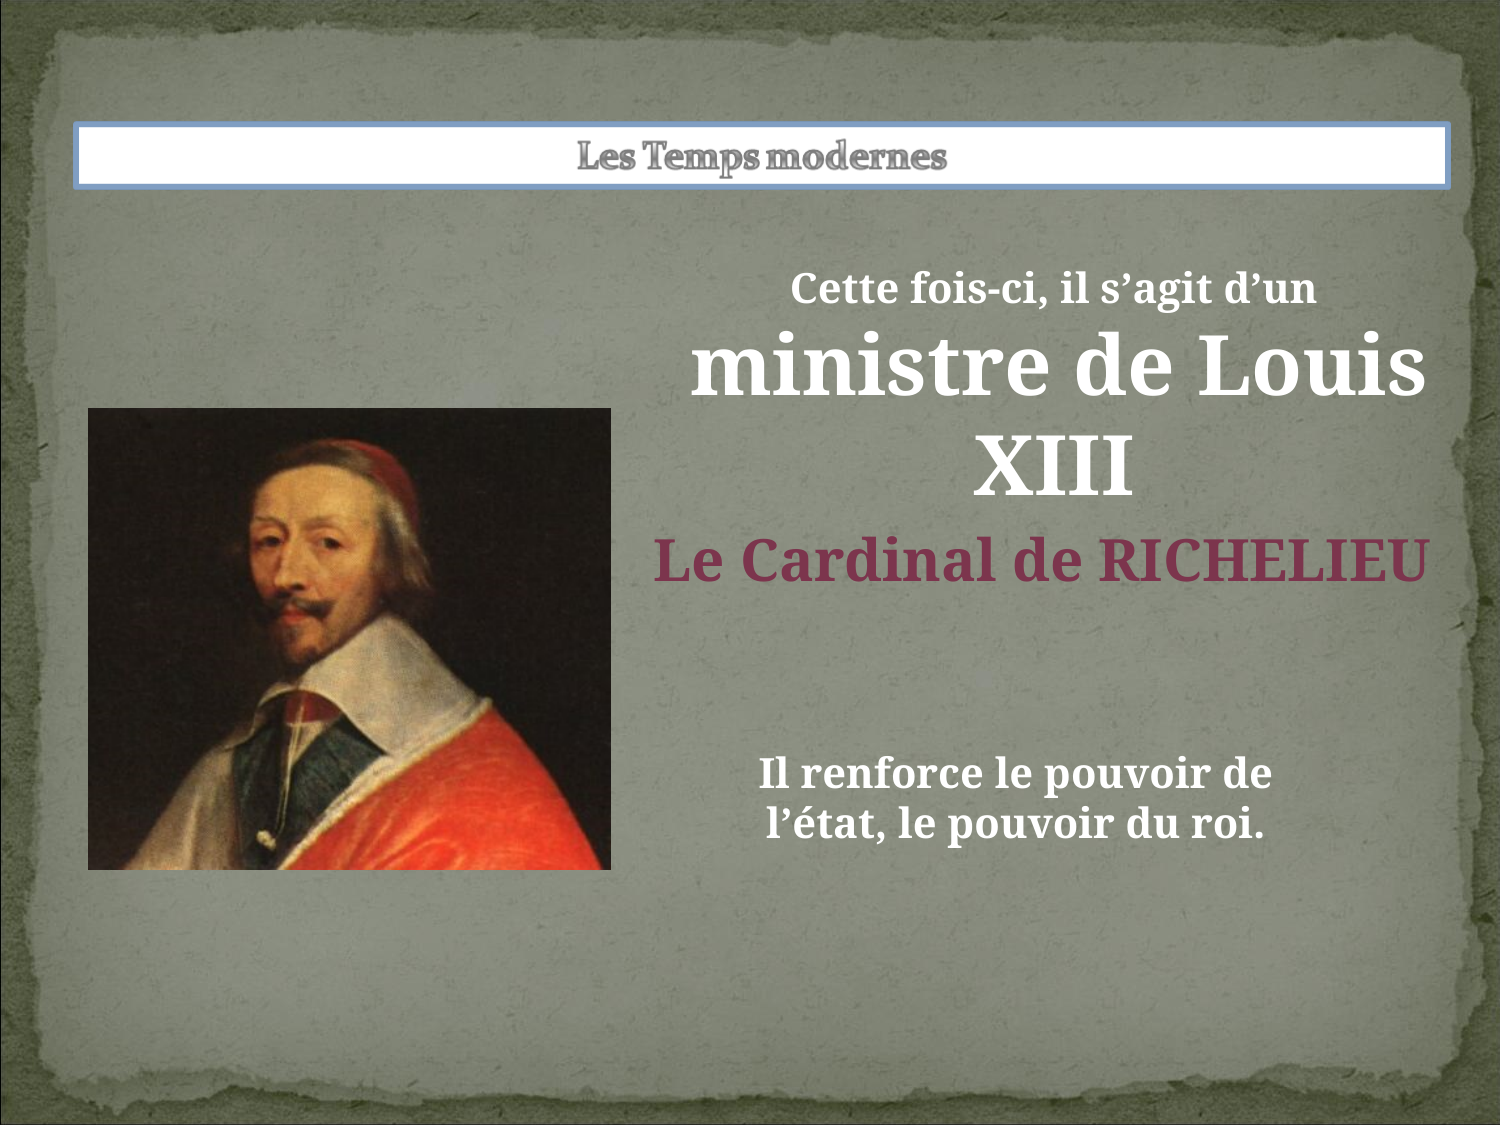

Cette fois-ci, il s’agit d’un
 ministre de Louis XIII
Le Cardinal de RICHELIEU
Il renforce le pouvoir de l’état, le pouvoir du roi.